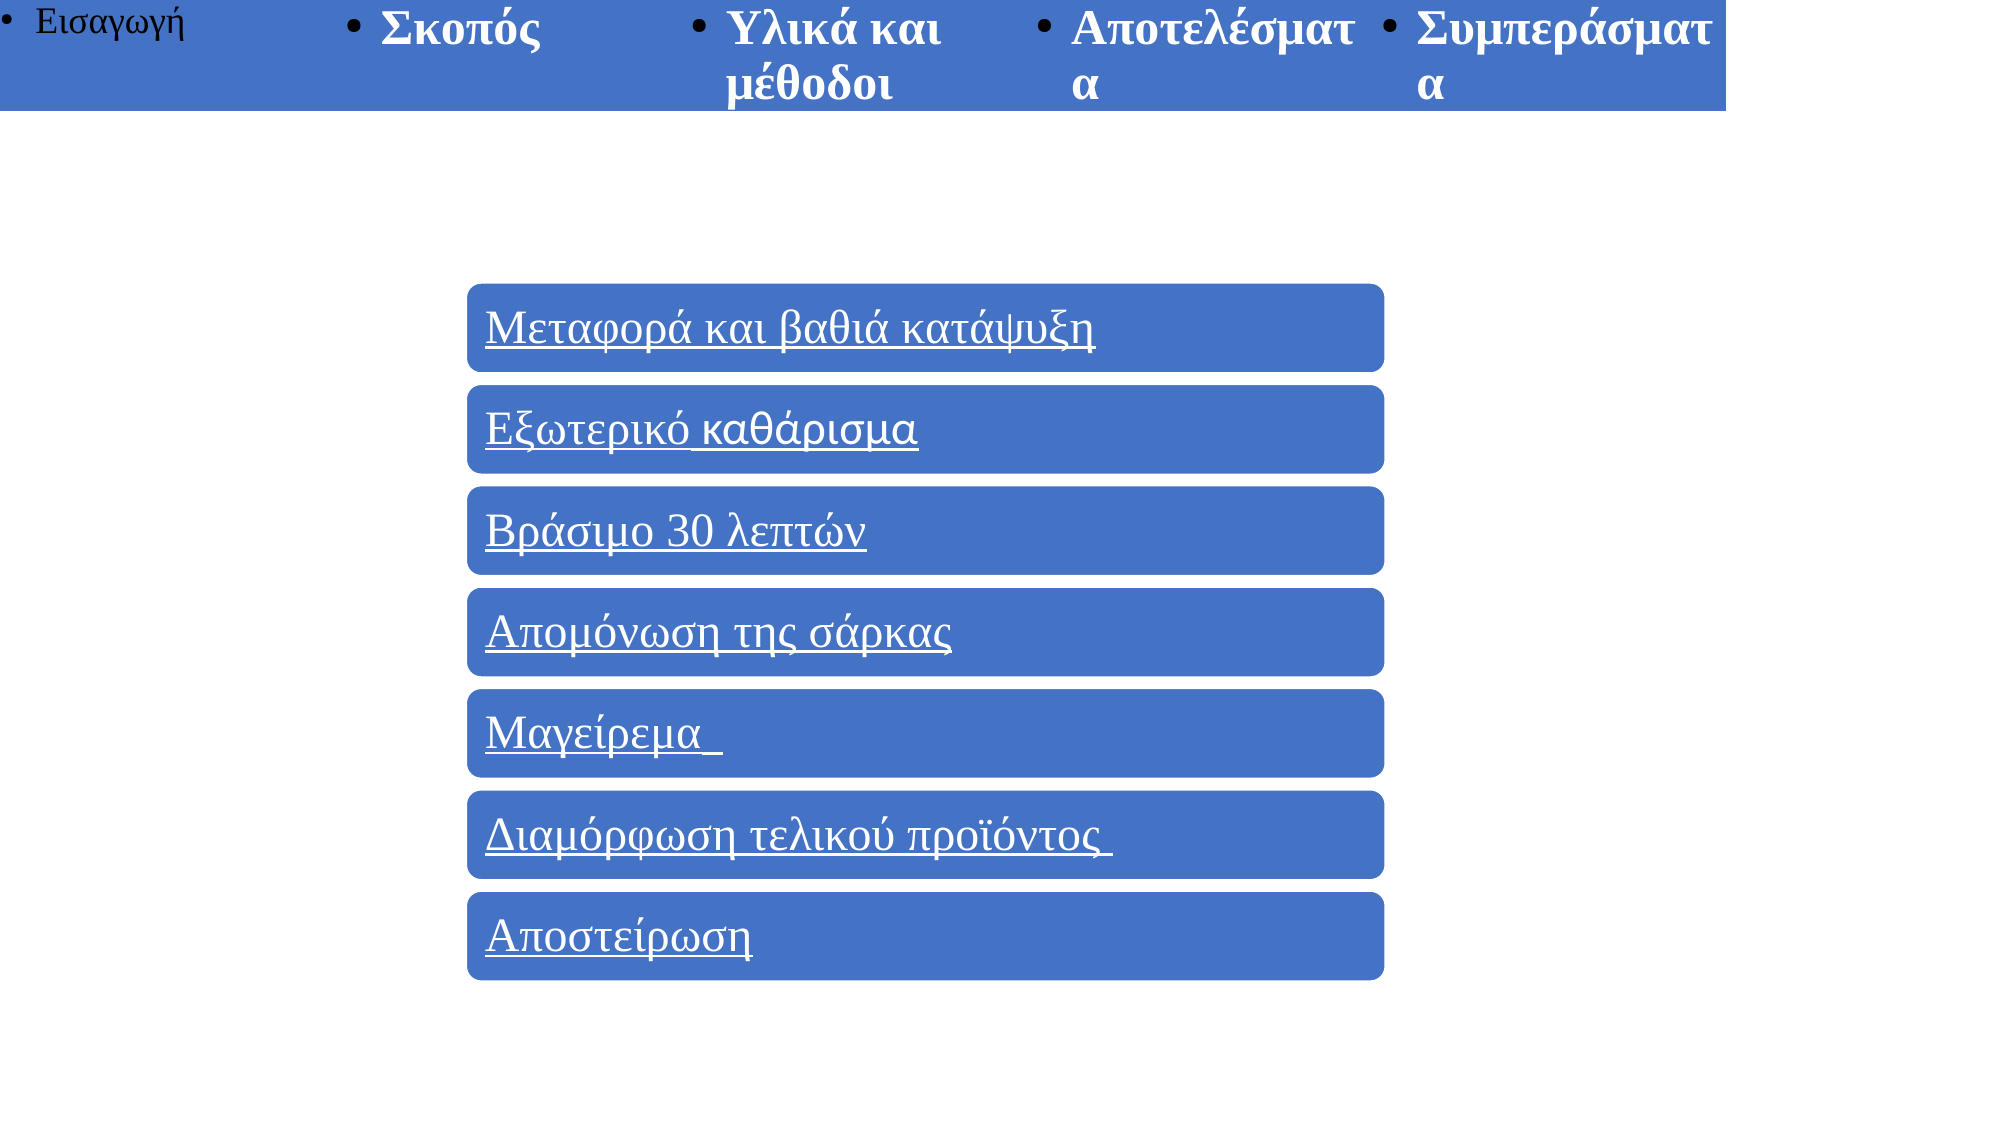

| Εισαγωγή | Σκοπός | Υλικά και μέθοδοι | Αποτελέσματα | Συμπεράσματα |
| --- | --- | --- | --- | --- |
Οι διαδικασίες παραγωγής
Μεταφορά και βαθιά κατάψυξη
Εξωτερικό καθάρισμα
Βράσιμο 30 λεπτών
Απομόνωση της σάρκας
Μαγείρεμα
Διαμόρφωση τελικού προϊόντος
Αποστείρωση